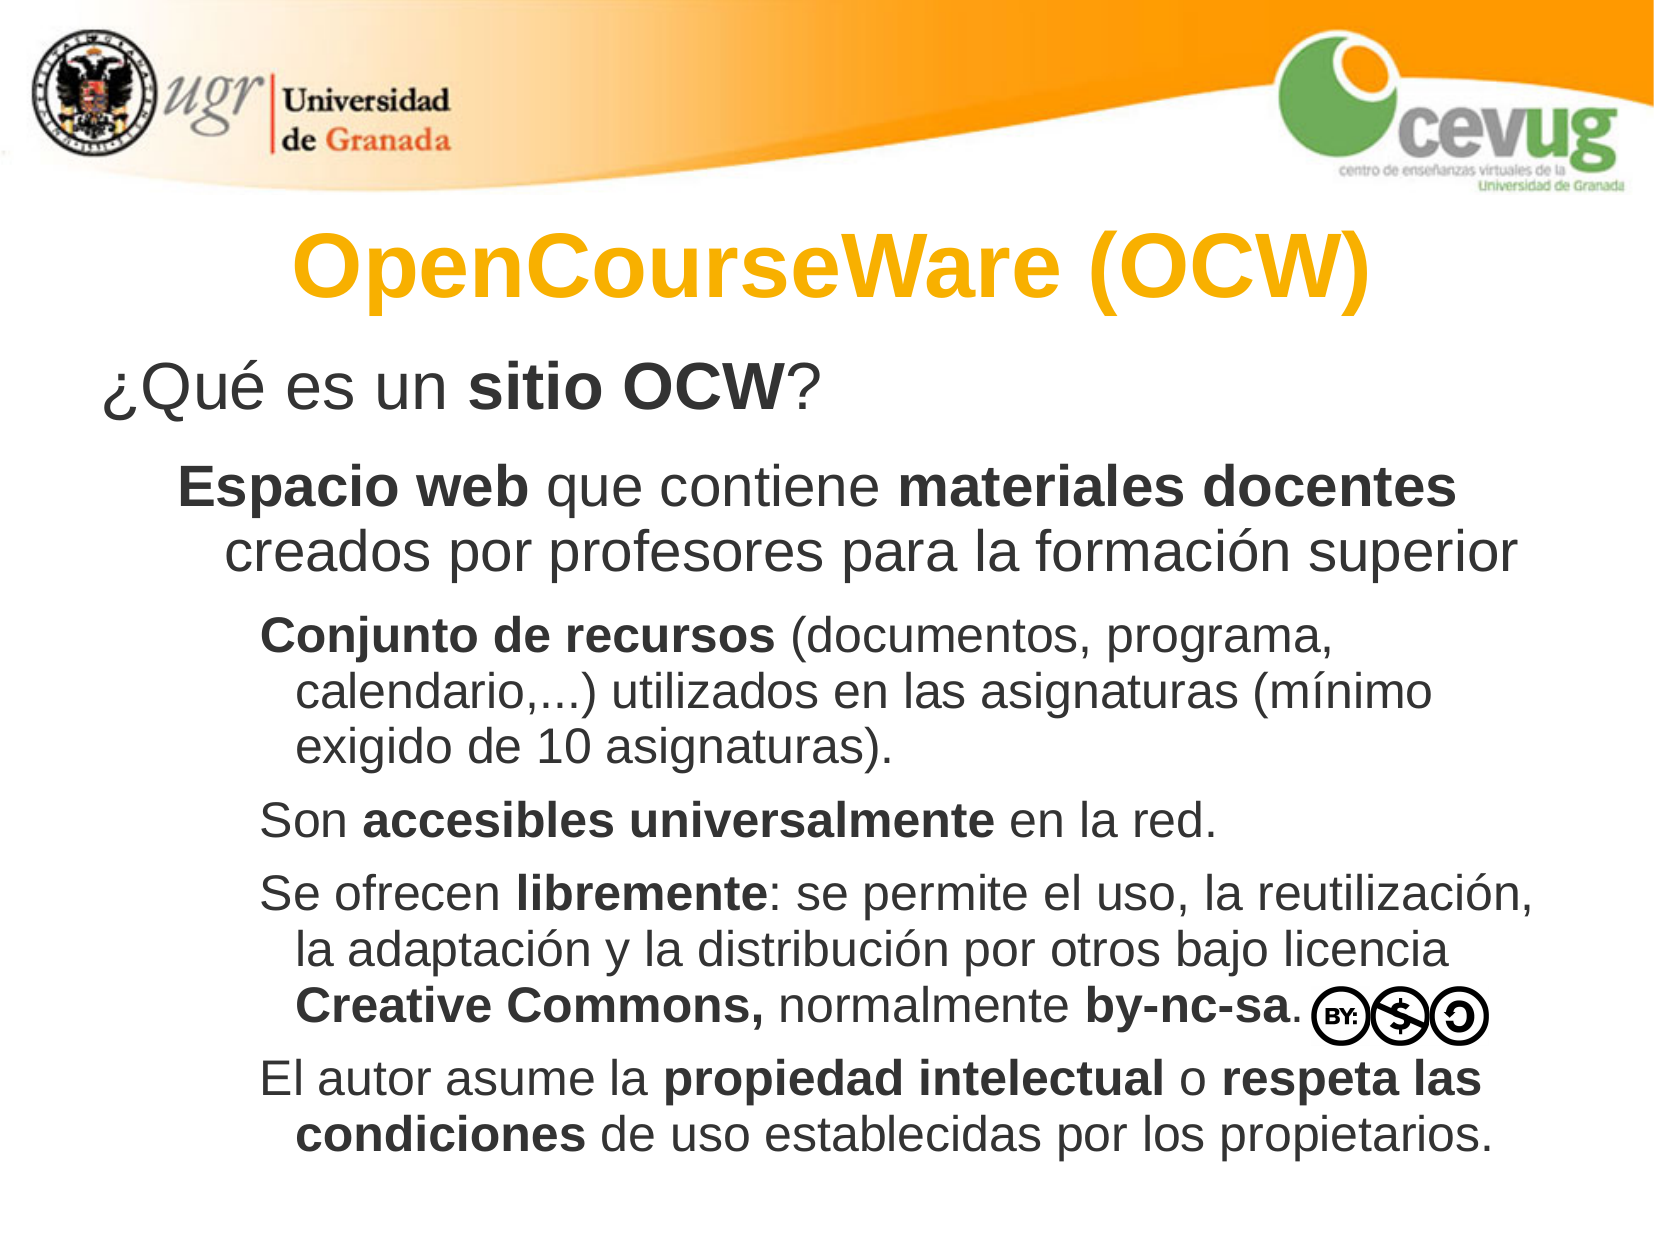

# OpenCourseWare (OCW)
¿Qué es un sitio OCW?
Espacio web que contiene materiales docentes creados por profesores para la formación superior
Conjunto de recursos (documentos, programa, calendario,...) utilizados en las asignaturas (mínimo exigido de 10 asignaturas).
Son accesibles universalmente en la red.
Se ofrecen libremente: se permite el uso, la reutilización, la adaptación y la distribución por otros bajo licencia Creative Commons, normalmente by-nc-sa.
El autor asume la propiedad intelectual o respeta las condiciones de uso establecidas por los propietarios.